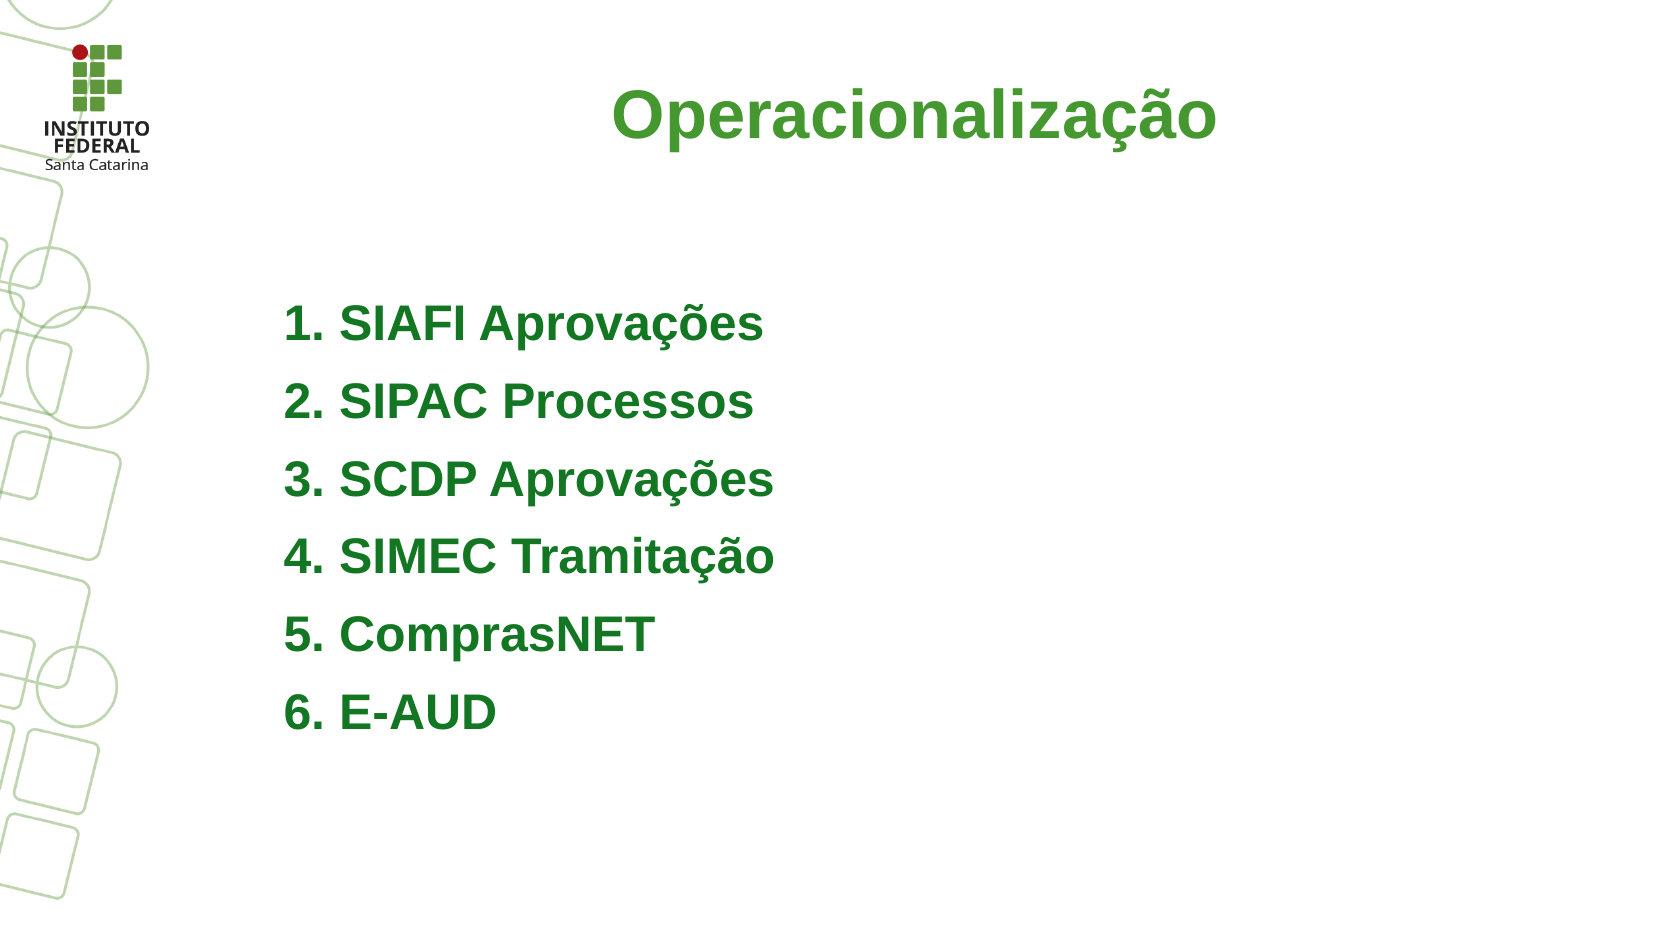

# Operacionalização
1. SIAFI Aprovações
2. SIPAC Processos
3. SCDP Aprovações
4. SIMEC Tramitação
5. ComprasNET
6. E-AUD